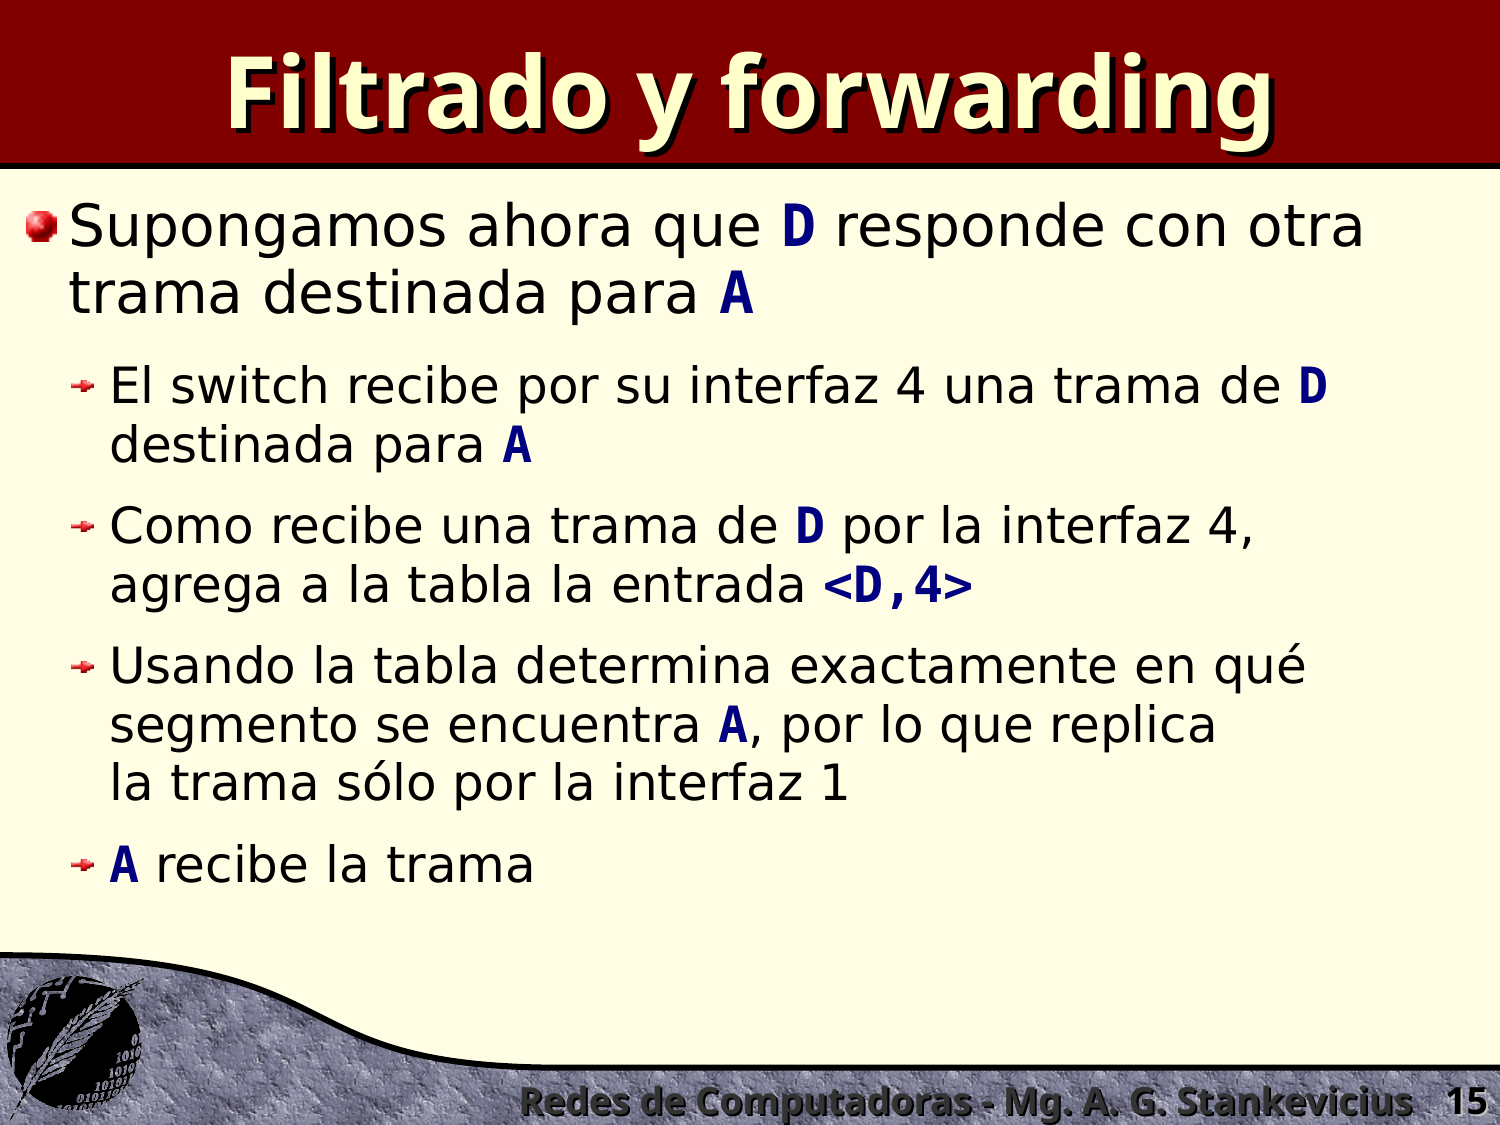

# Filtrado y forwarding
Supongamos ahora que D responde con otra trama destinada para A
El switch recibe por su interfaz 4 una trama de D destinada para A
Como recibe una trama de D por la interfaz 4,
agrega a la tabla la entrada <D,4>
Usando la tabla determina exactamente en qué segmento se encuentra A, por lo que replica
la trama sólo por la interfaz 1
A recibe la trama
15